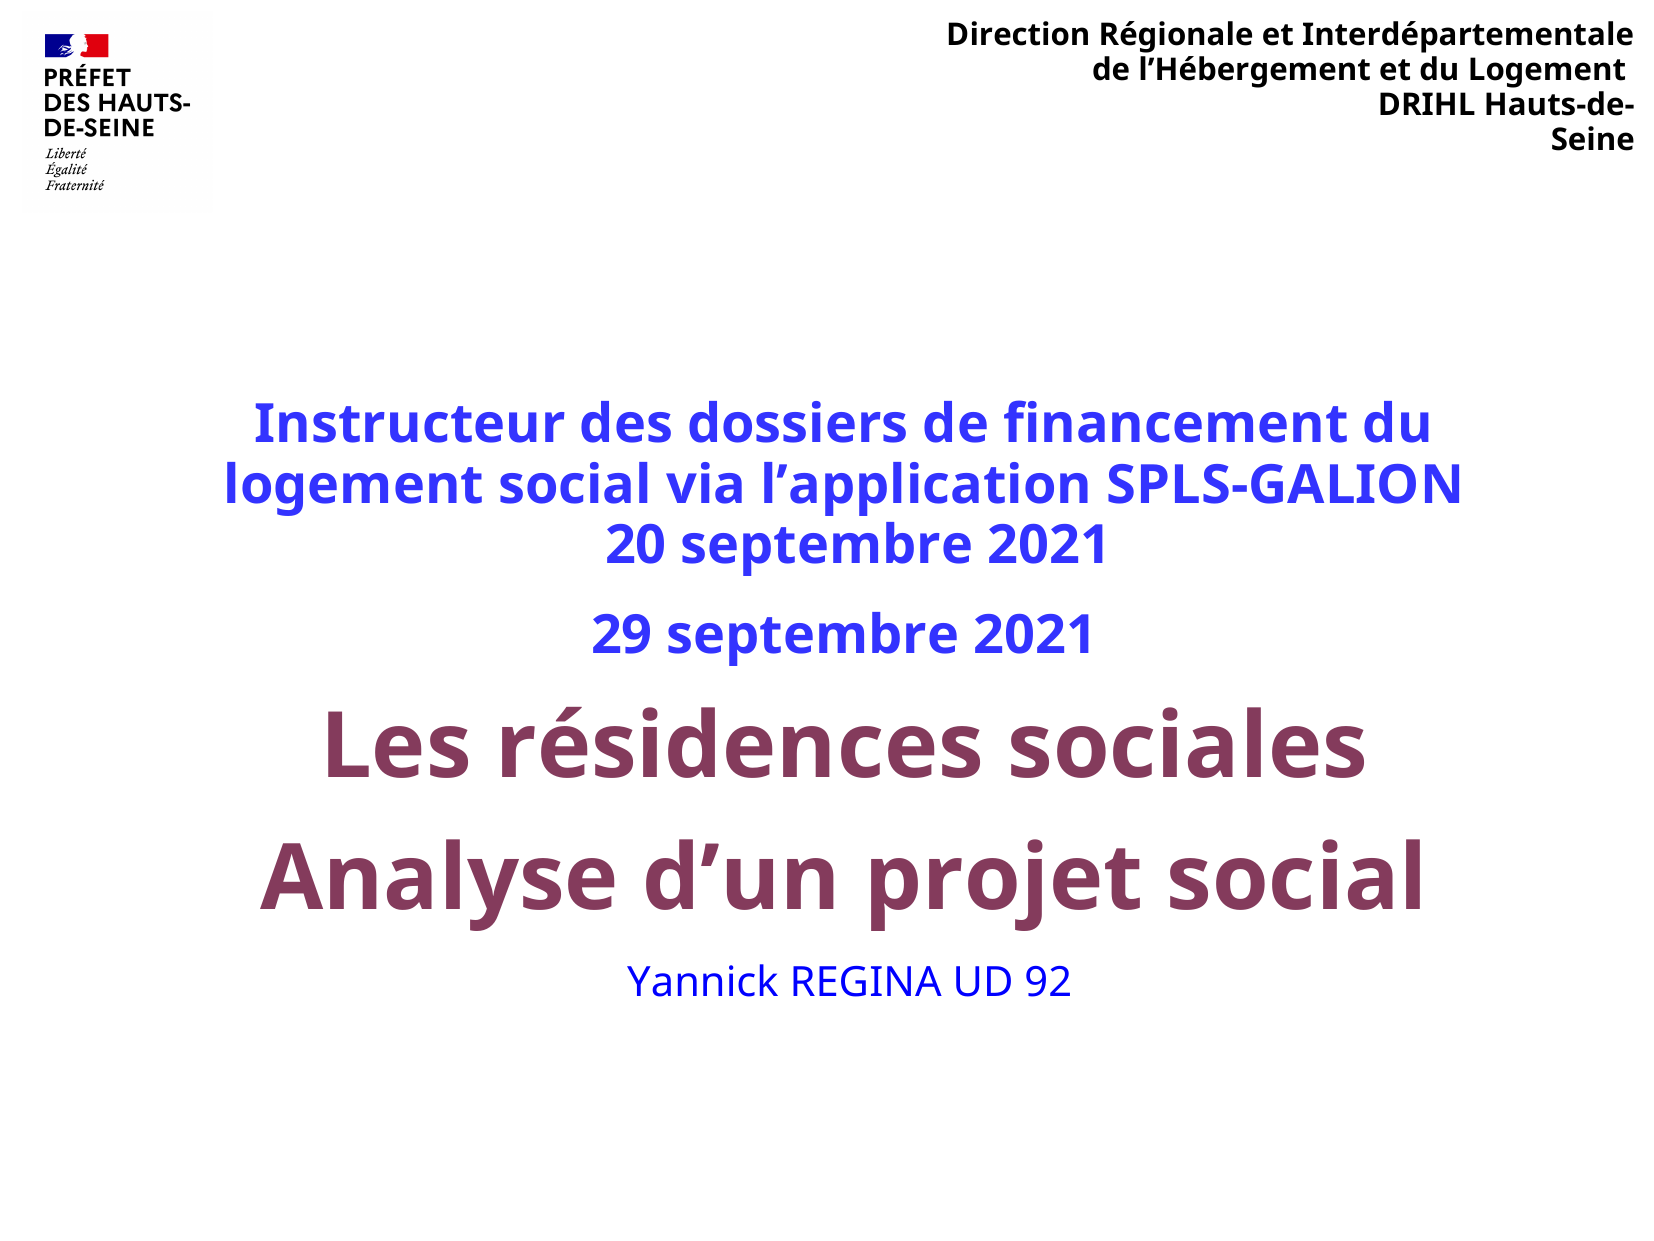

Direction Régionale et Interdépartementale
 						 de l’Hébergement et du Logement
										 DRIHL Hauts-de-Seine
Instructeur des dossiers de financement du logement social via l’application SPLS-GALION
 20 septembre 2021
29 septembre 2021
Les résidences sociales
Analyse d’un projet social
 Yannick REGINA UD 92